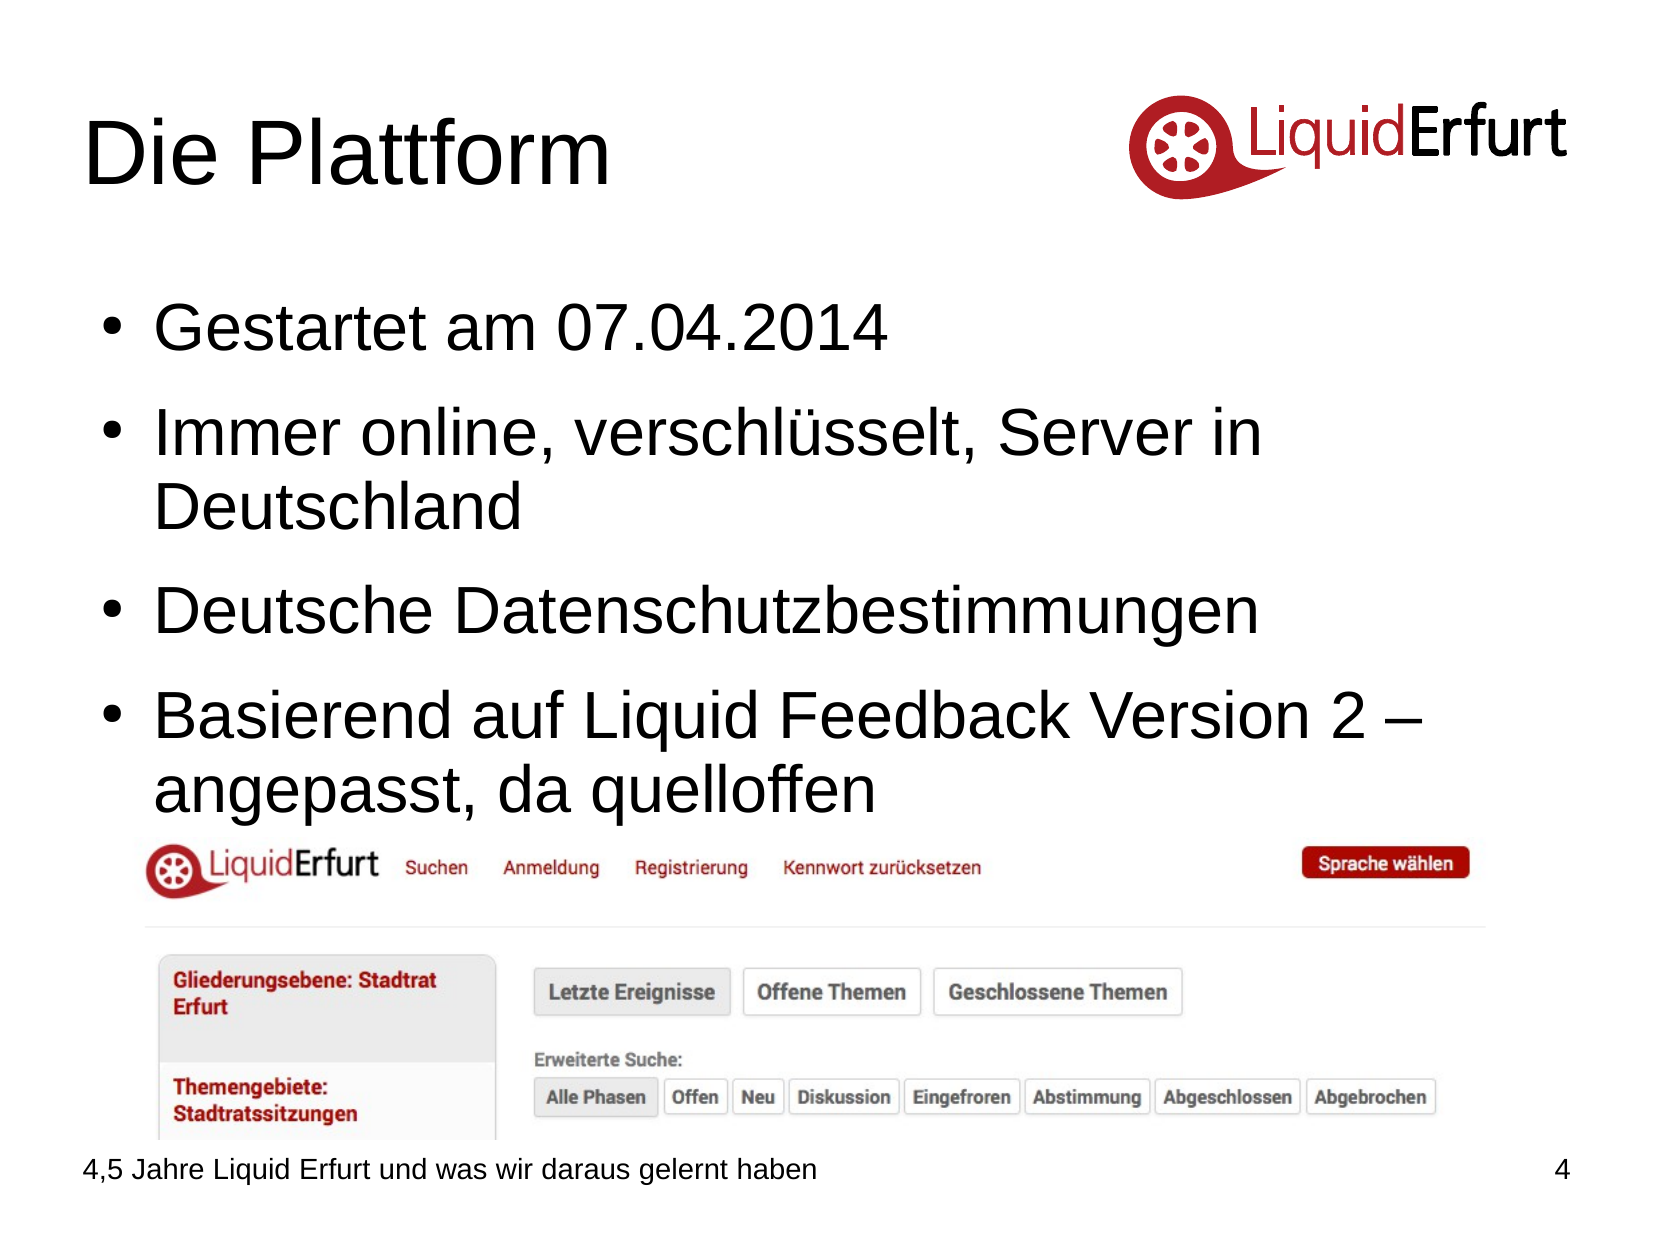

# Die Plattform
Gestartet am 07.04.2014
Immer online, verschlüsselt, Server in Deutschland
Deutsche Datenschutzbestimmungen
Basierend auf Liquid Feedback Version 2 – angepasst, da quelloffen
4,5 Jahre Liquid Erfurt und was wir daraus gelernt haben
4